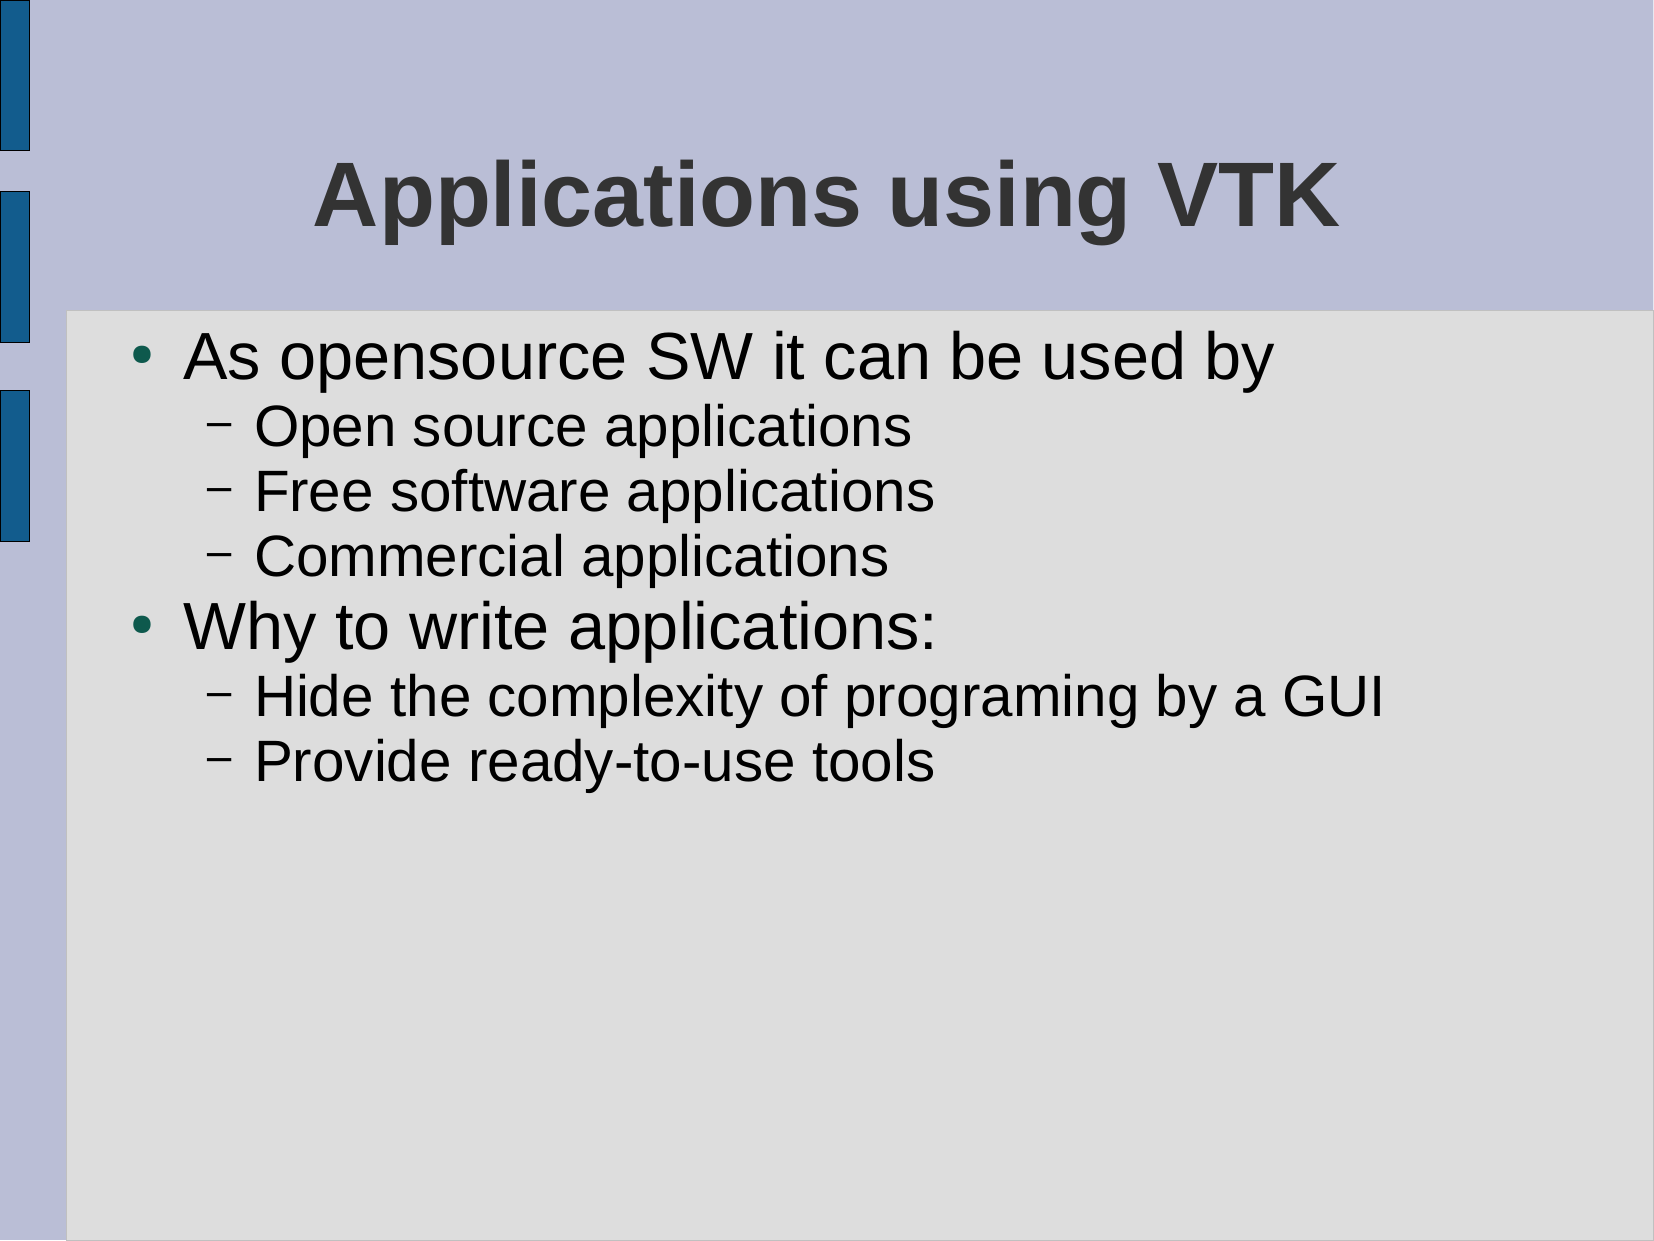

# Applications using VTK
As opensource SW it can be used by
Open source applications
Free software applications
Commercial applications
Why to write applications:
Hide the complexity of programing by a GUI
Provide ready-to-use tools